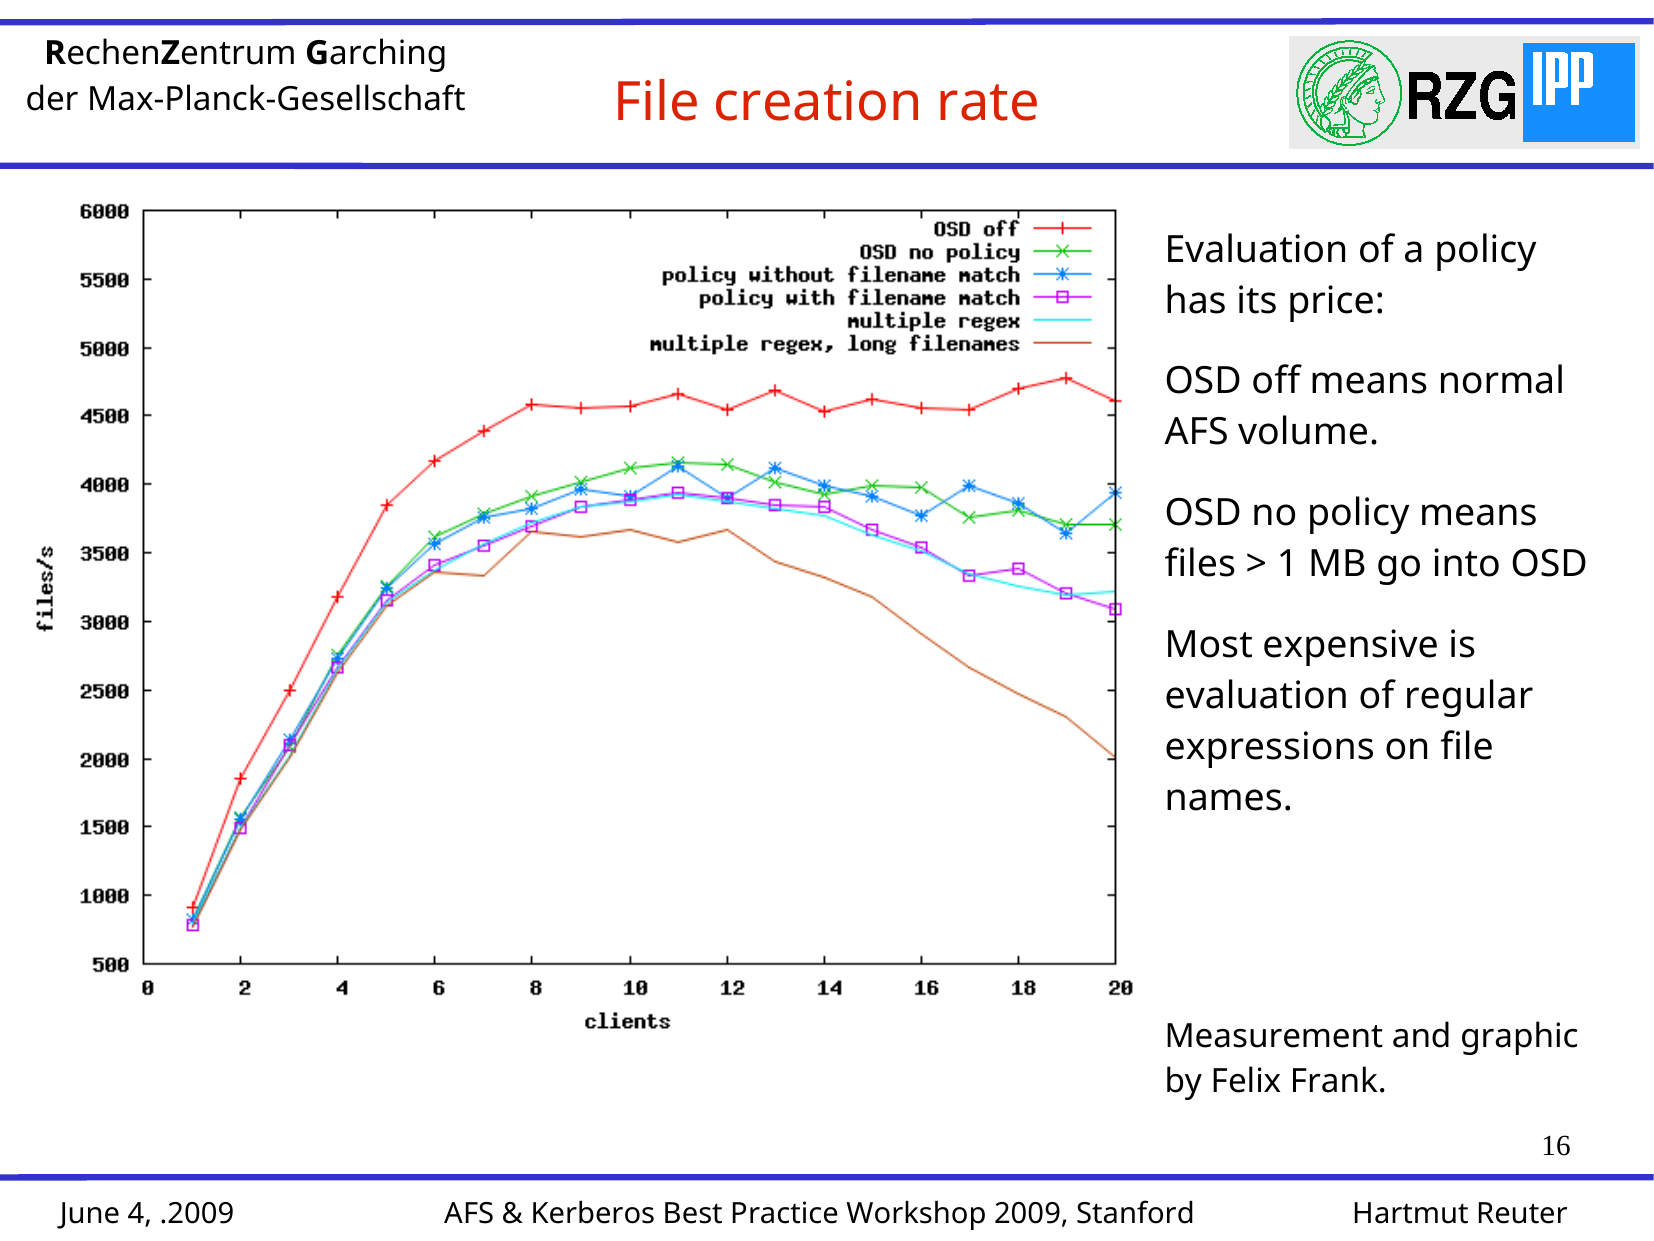

File creation rate
# Evaluation of a policy has its price:
OSD off means normal AFS volume.
OSD no policy means files > 1 MB go into OSD
Most expensive is evaluation of regular expressions on file names.
Measurement and graphic by Felix Frank.
16